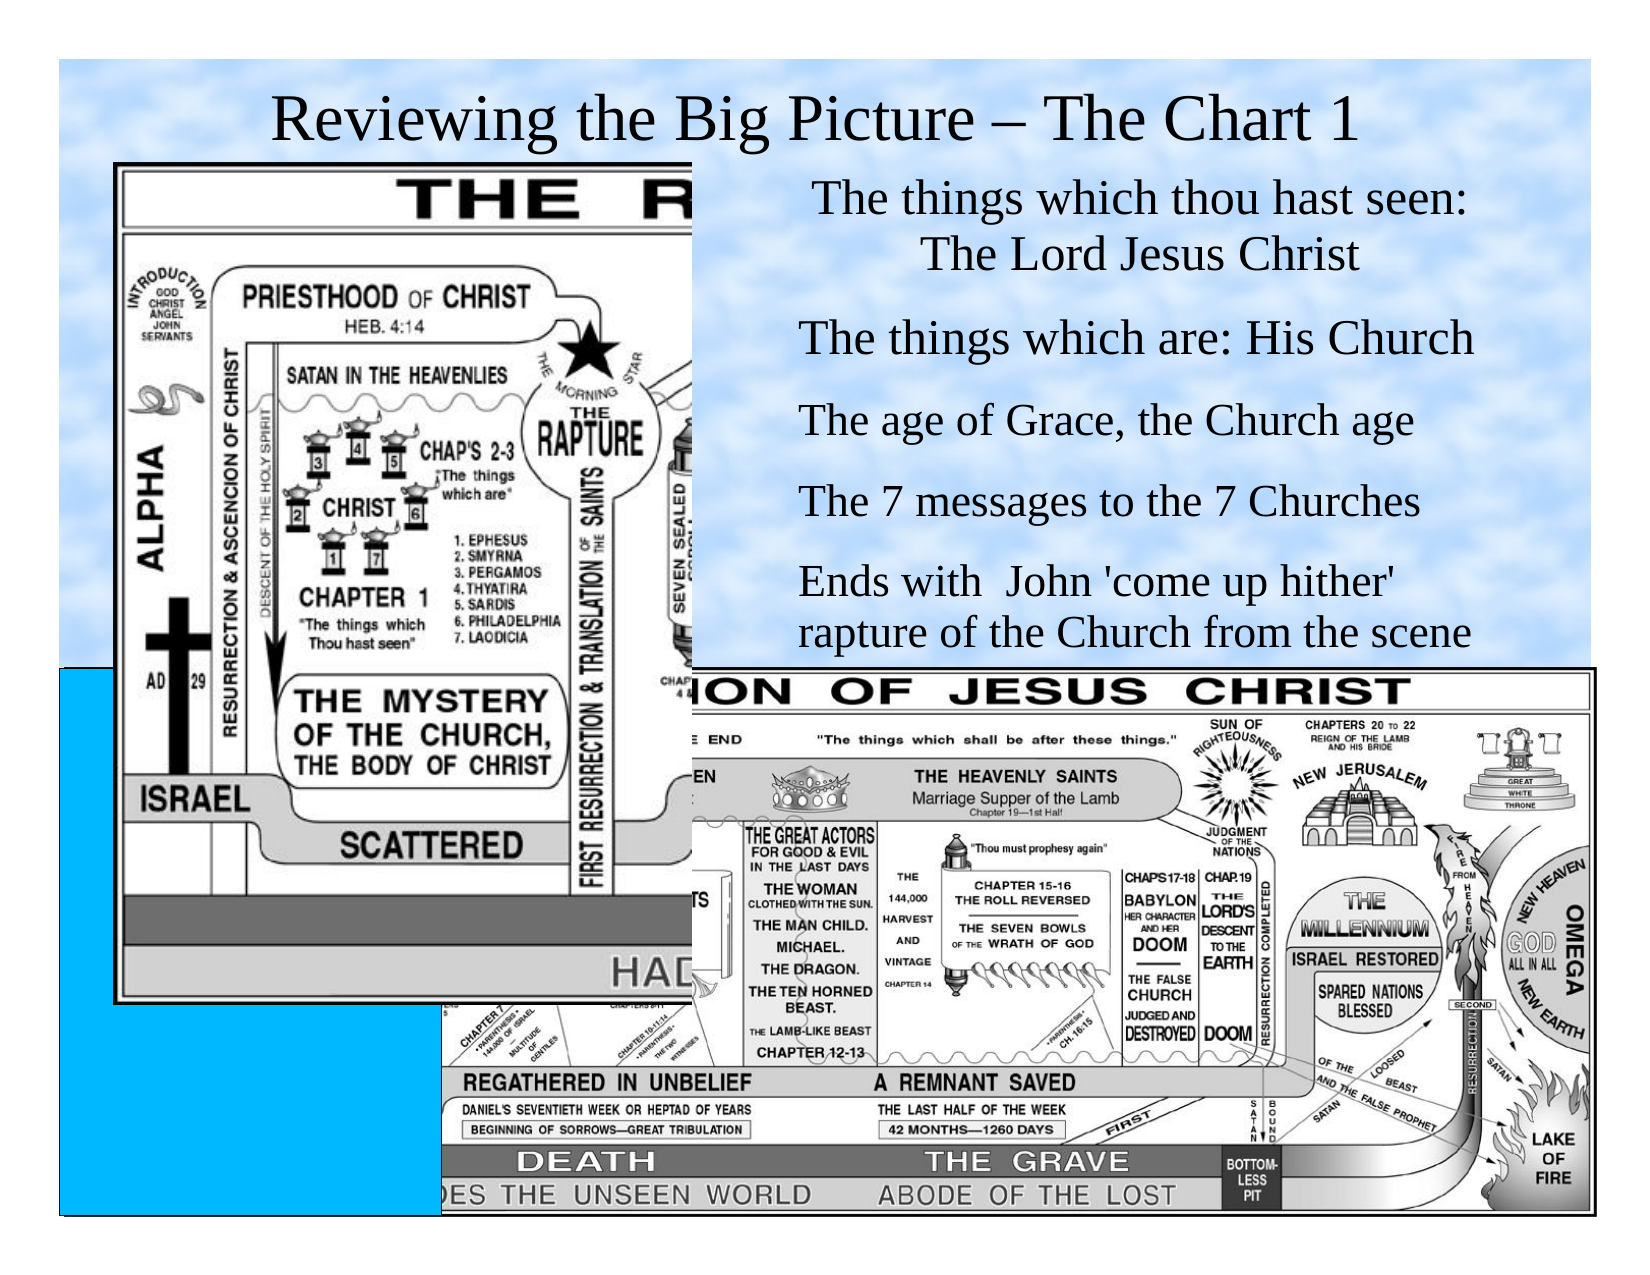

# Reviewing the Big Picture – The Chart 1
The things which thou hast seen: The Lord Jesus Christ
The things which are: His Church
The age of Grace, the Church age
The 7 messages to the 7 Churches
Ends with John 'come up hither' rapture of the Church from the scene